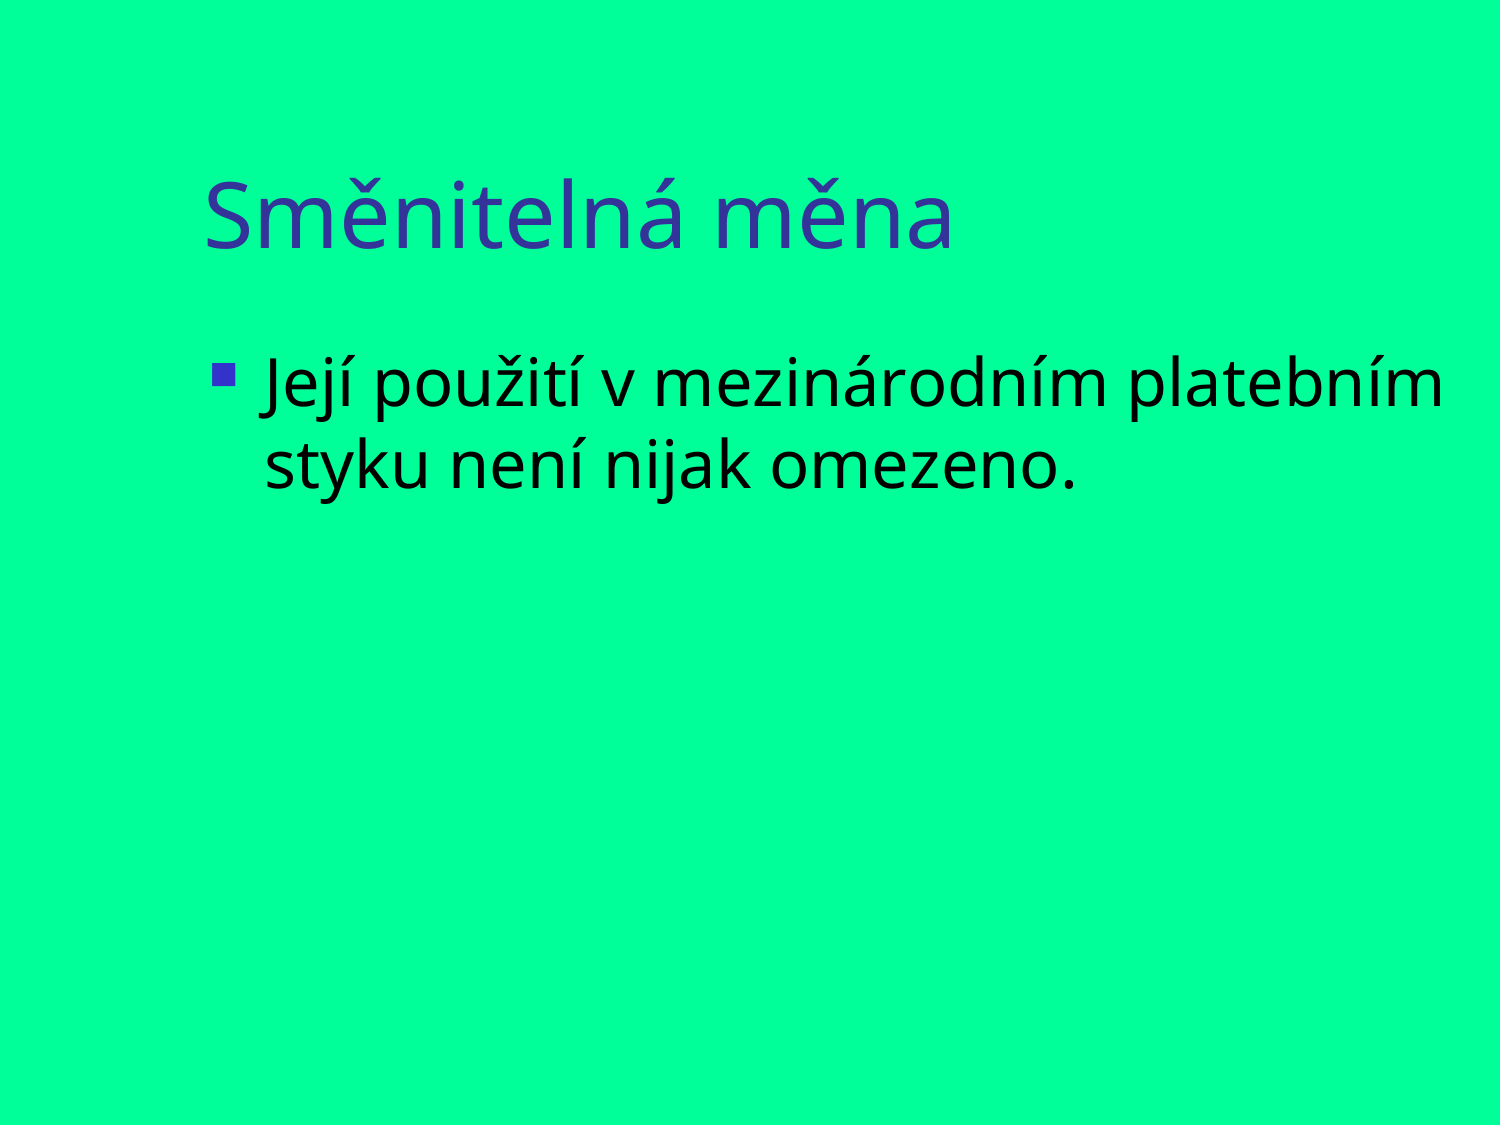

# Směnitelná měna
Její použití v mezinárodním platebním styku není nijak omezeno.